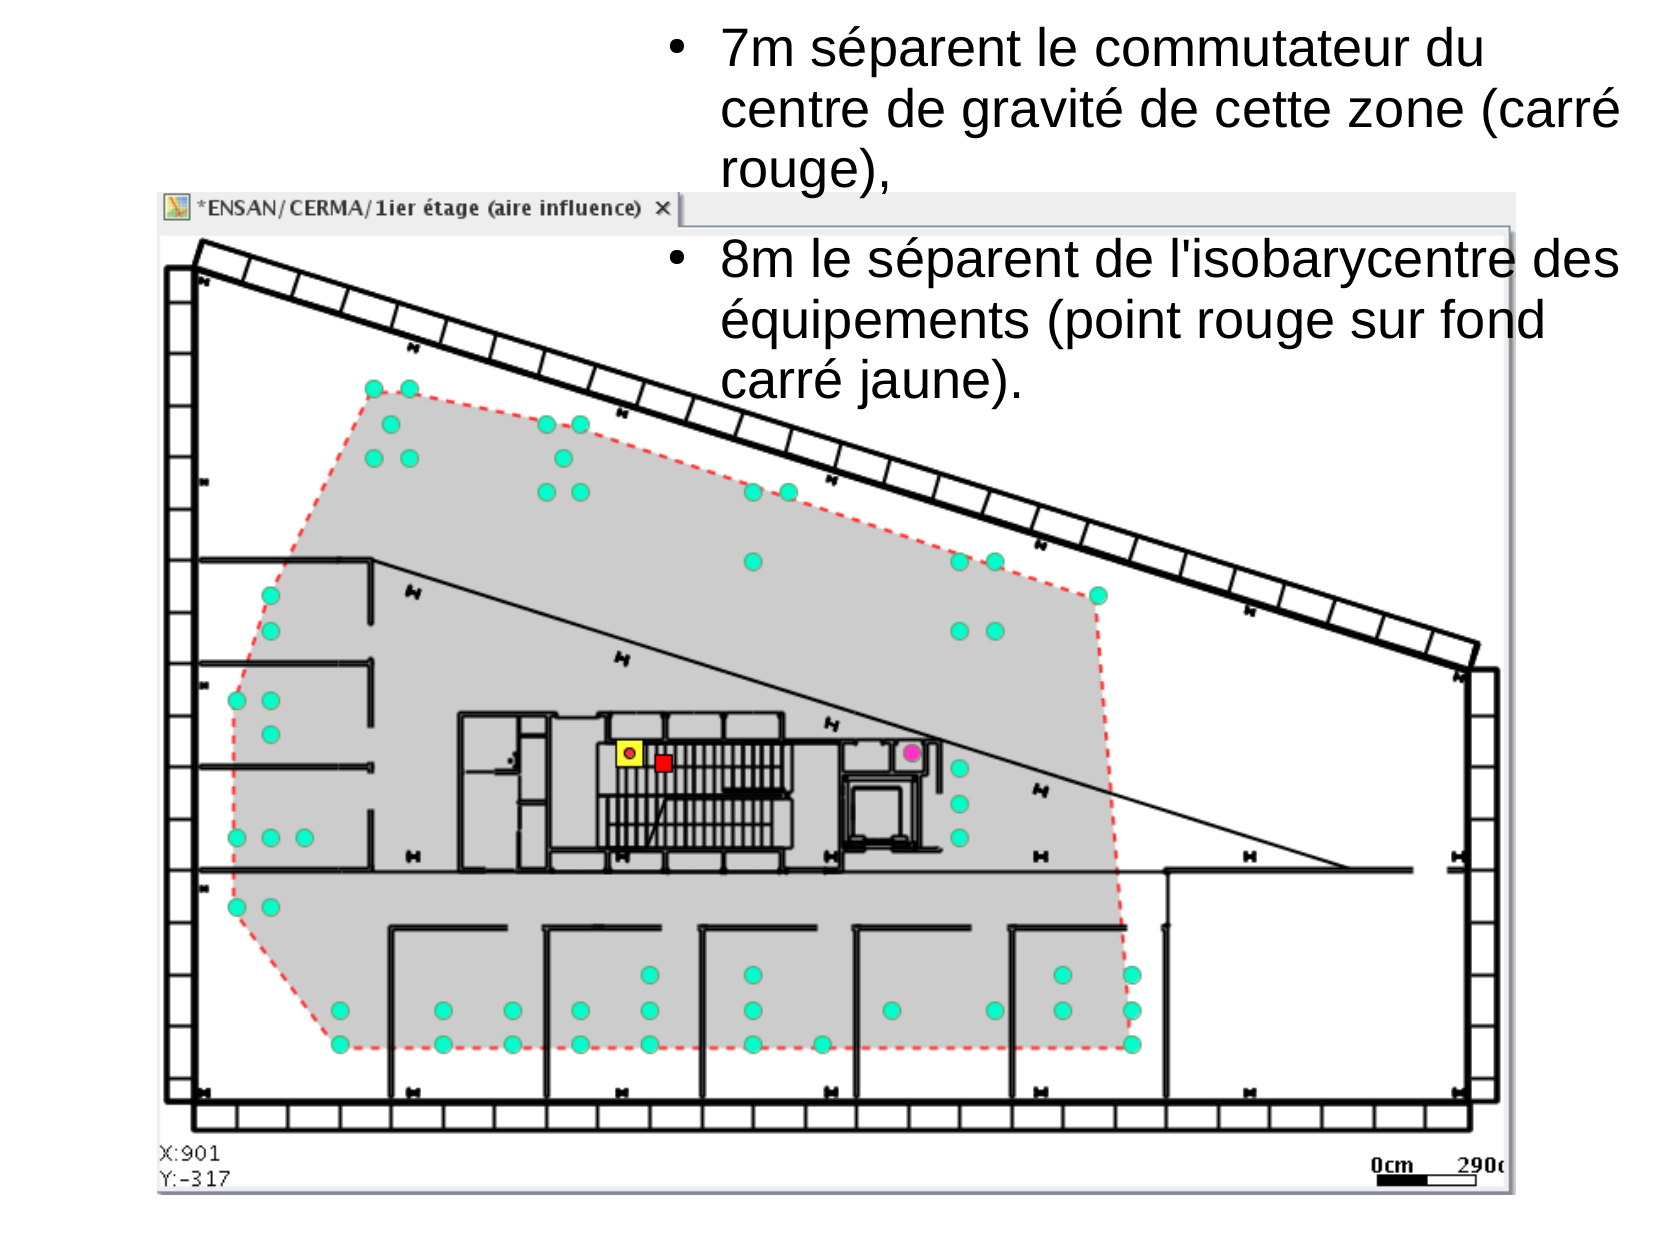

# 7m séparent le commutateur du centre de gravité de cette zone (carré rouge),
8m le séparent de l'isobarycentre des équipements (point rouge sur fond carré jaune).